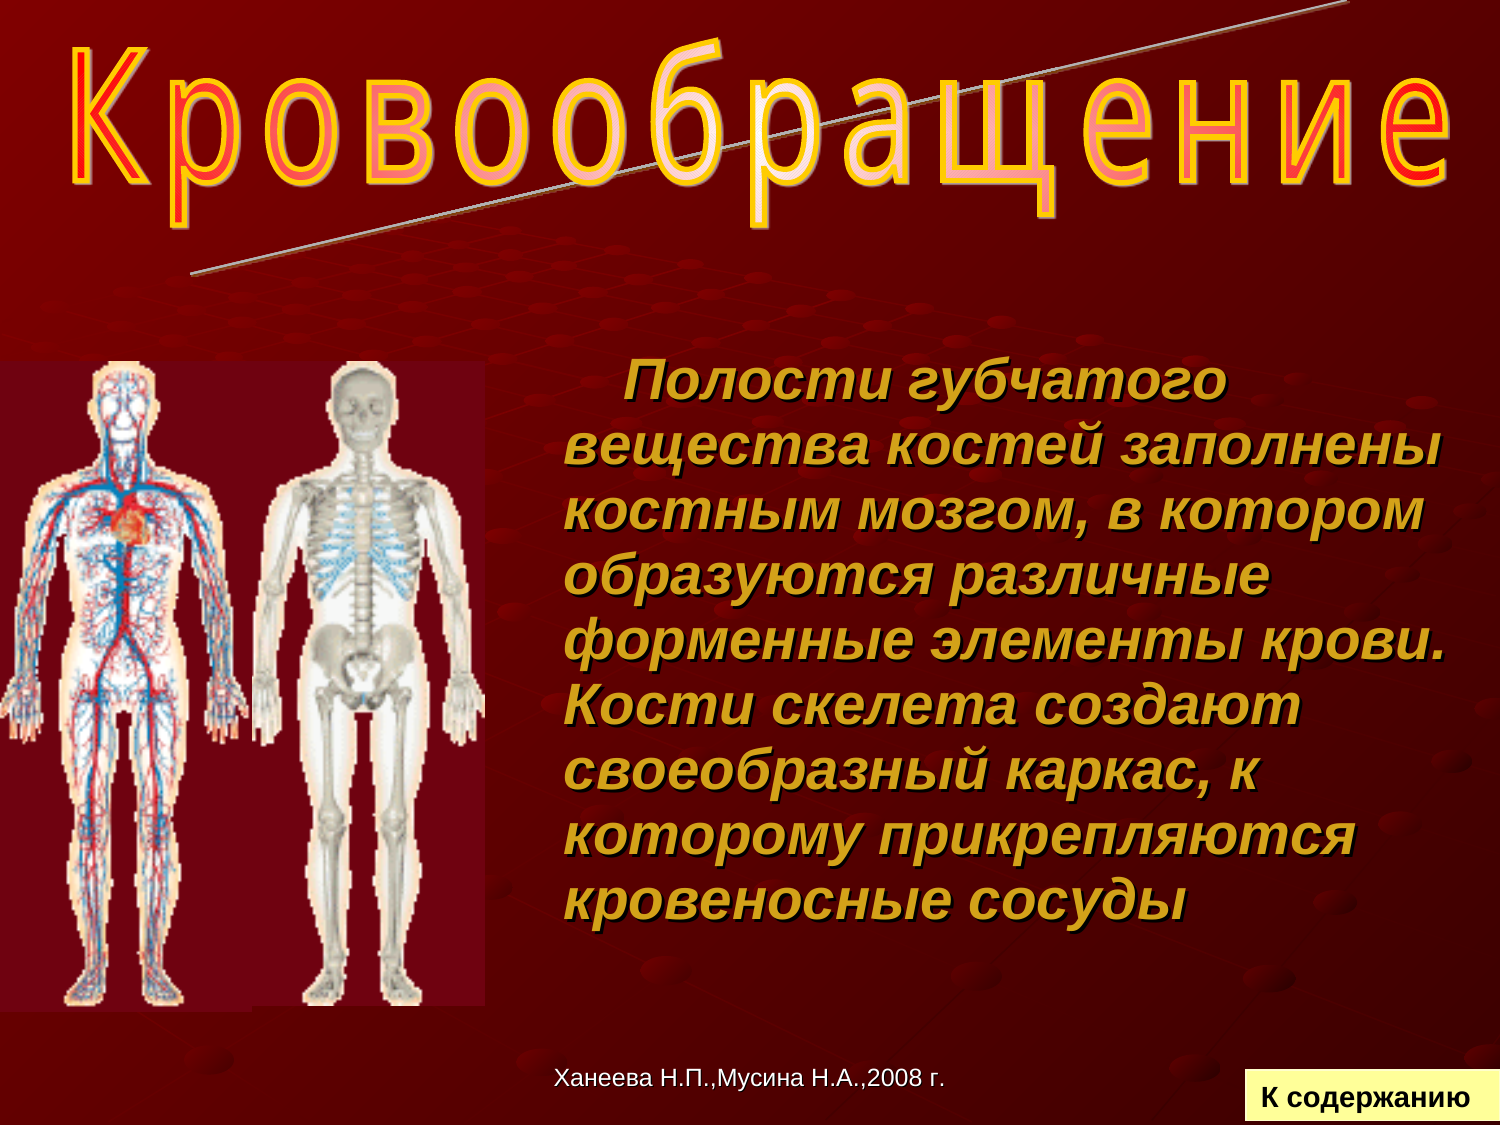

Кровообращение
Кровообращение
# Полости губчатого вещества костей заполнены костным мозгом, в котором образуются различные форменные элементы крови. Кости скелета создают своеобразный каркас, к которому прикрепляются кровеносные сосуды
Ханеева Н.П.,Мусина Н.А.,2008 г.
К содержанию